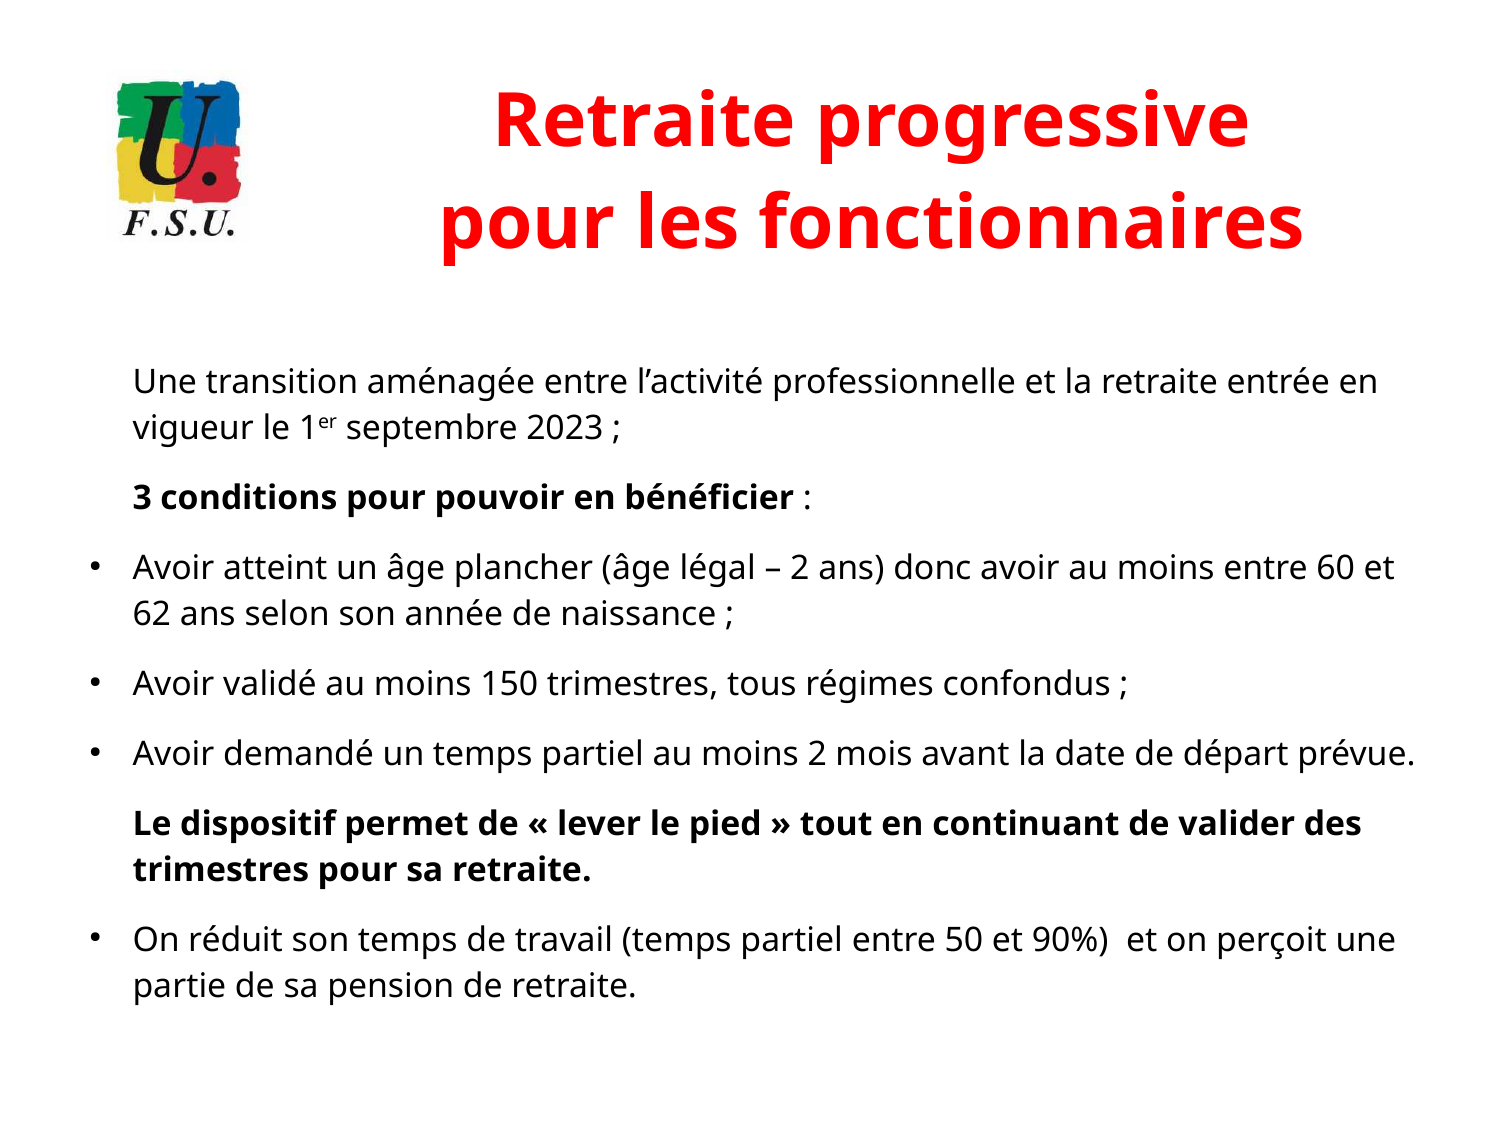

# Retraite progressive pour les fonctionnaires
Une transition aménagée entre l’activité professionnelle et la retraite entrée en vigueur le 1er septembre 2023 ;
3 conditions pour pouvoir en bénéficier :
Avoir atteint un âge plancher (âge légal – 2 ans) donc avoir au moins entre 60 et 62 ans selon son année de naissance ;
Avoir validé au moins 150 trimestres, tous régimes confondus ;
Avoir demandé un temps partiel au moins 2 mois avant la date de départ prévue.
Le dispositif permet de « lever le pied » tout en continuant de valider des trimestres pour sa retraite.
On réduit son temps de travail (temps partiel entre 50 et 90%) et on perçoit une partie de sa pension de retraite.